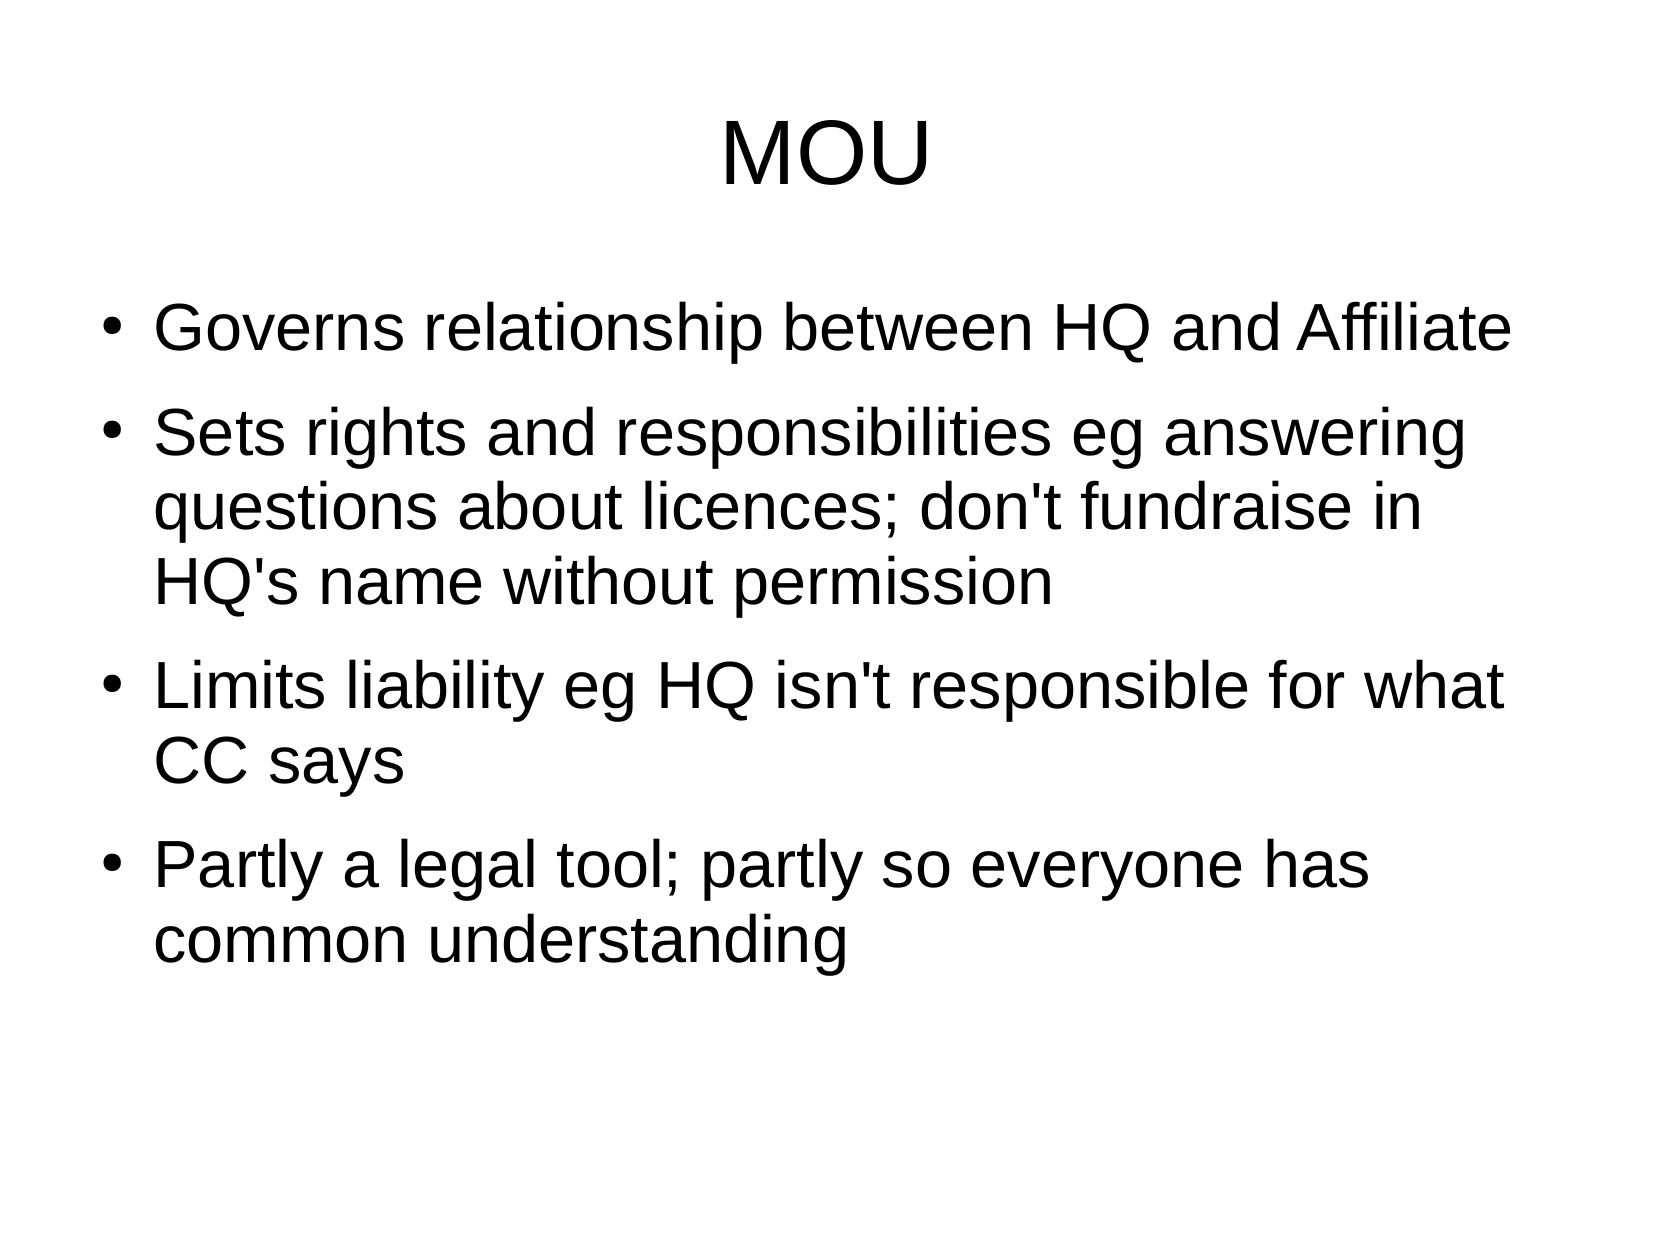

# MOU
Governs relationship between HQ and Affiliate
Sets rights and responsibilities eg answering questions about licences; don't fundraise in HQ's name without permission
Limits liability eg HQ isn't responsible for what CC says
Partly a legal tool; partly so everyone has common understanding